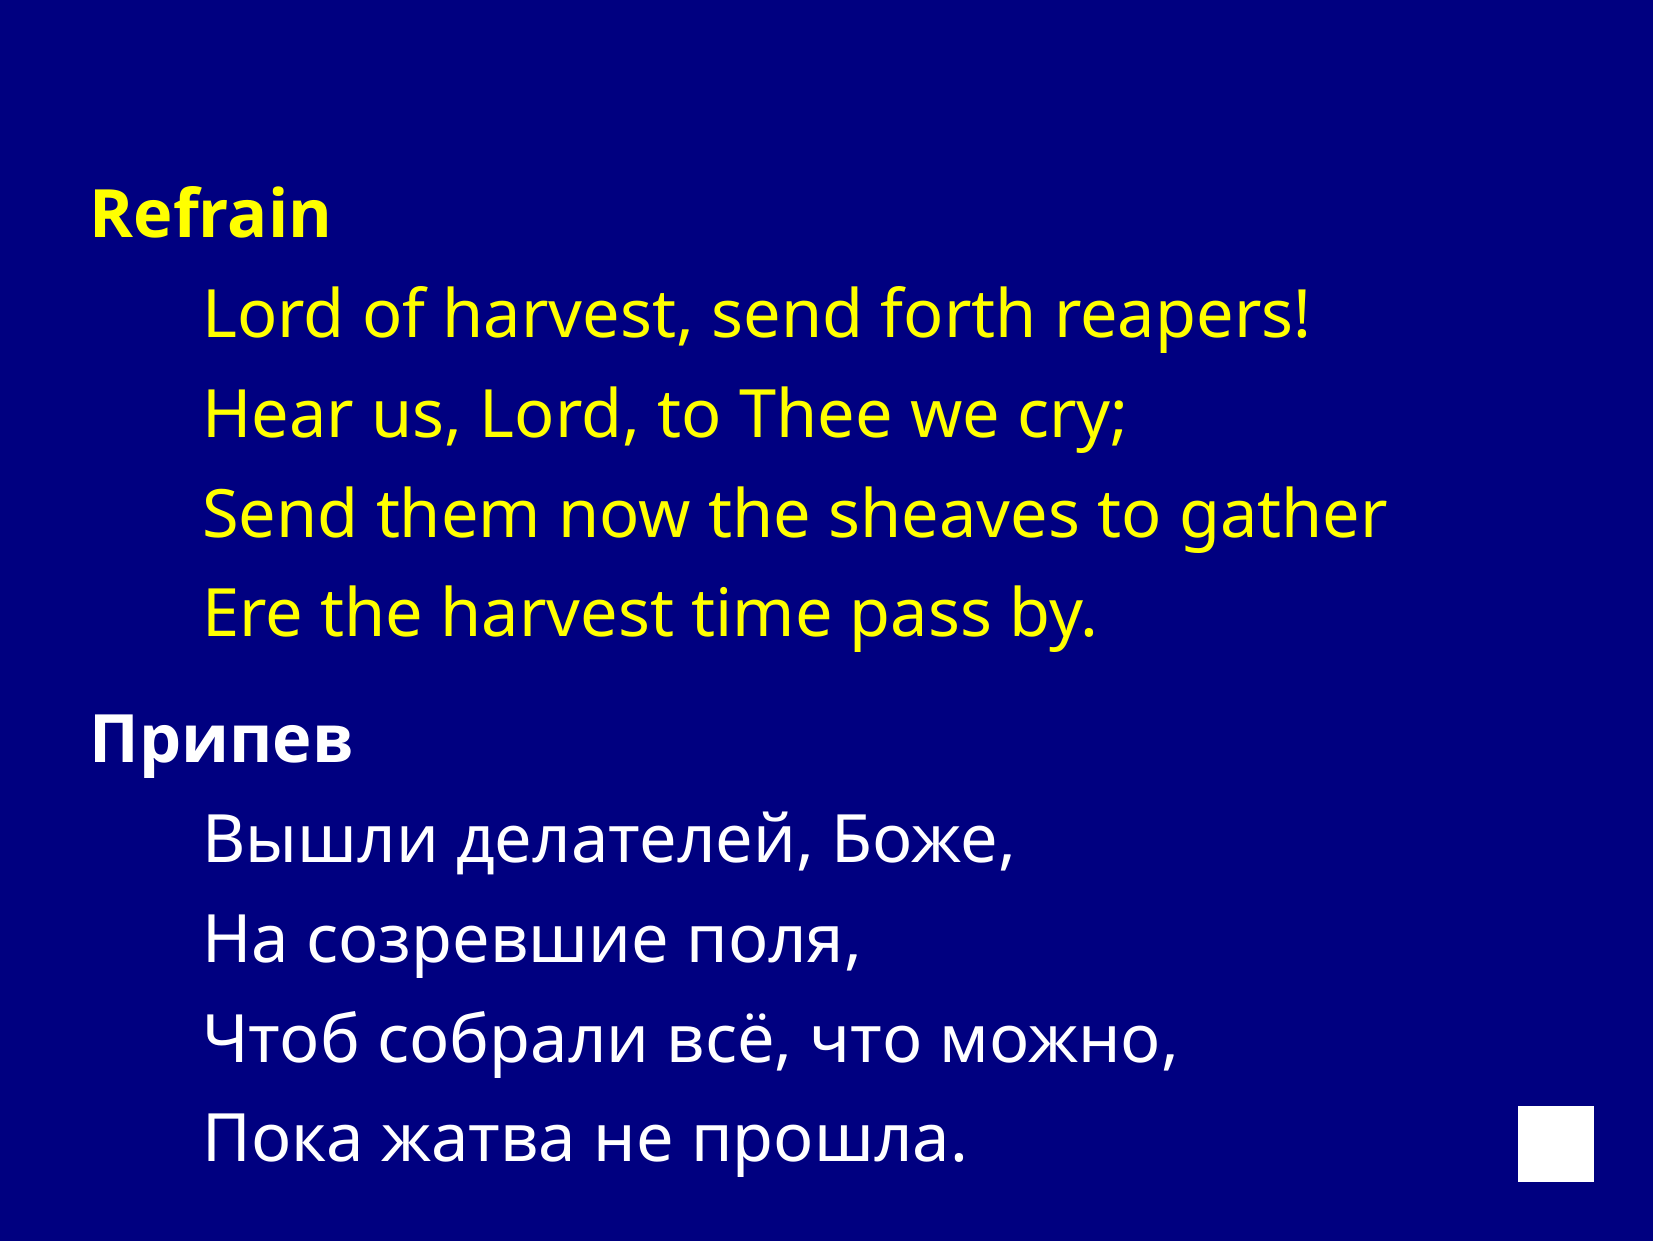

Refrain
	Lord of harvest, send forth reapers!
	Hear us, Lord, to Thee we cry;
	Send them now the sheaves to gather
	Ere the harvest time pass by.
Припев
	Вышли делателей, Боже,
	На созревшие поля,
	Чтоб собрали всё, что можно,
	Пока жатва не прошла.